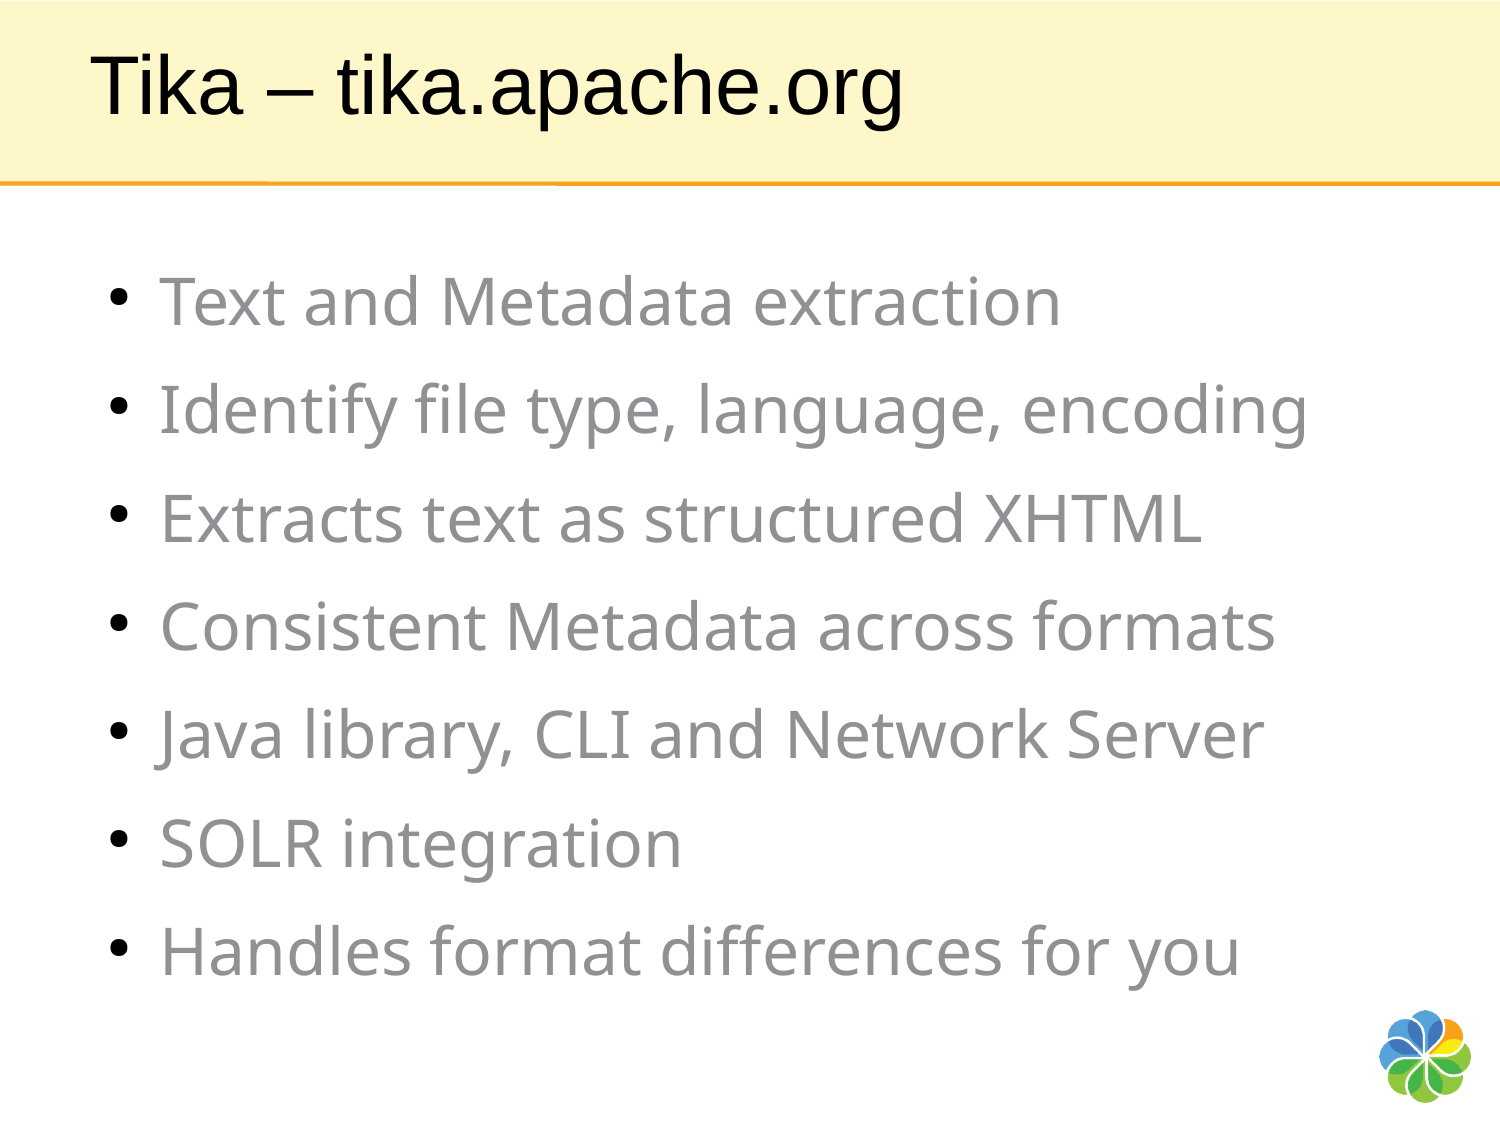

# Tika – tika.apache.org
Text and Metadata extraction
Identify file type, language, encoding
Extracts text as structured XHTML
Consistent Metadata across formats
Java library, CLI and Network Server
SOLR integration
Handles format differences for you